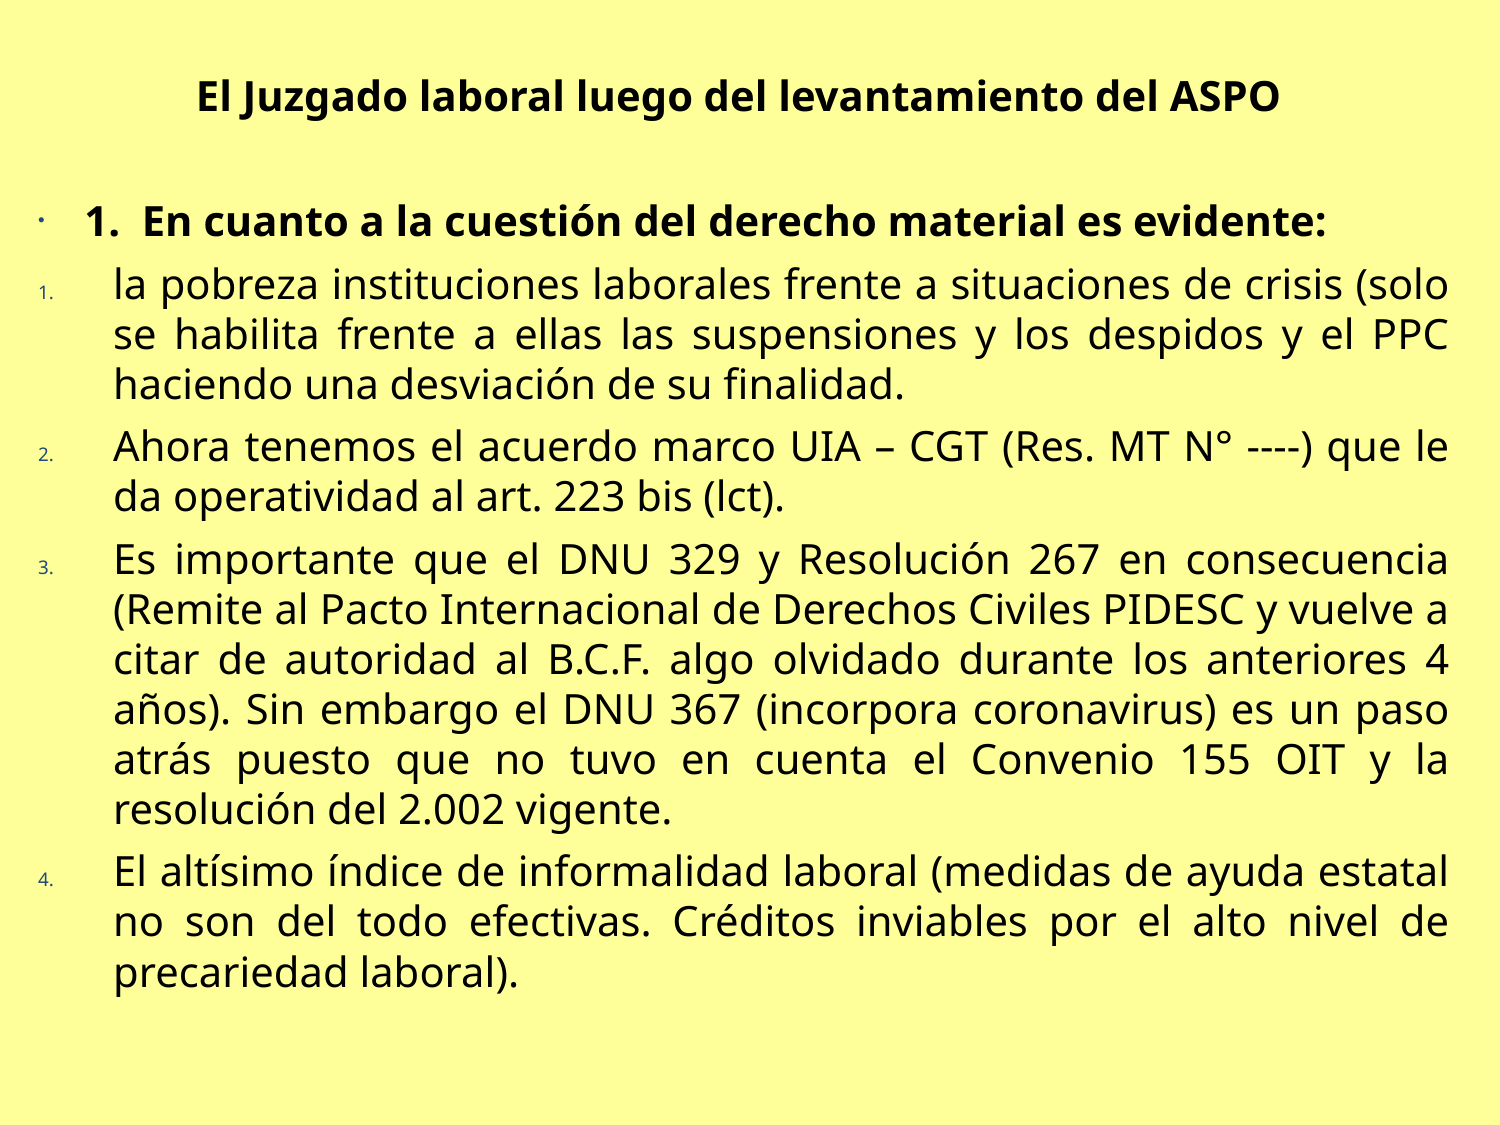

El Juzgado laboral luego del levantamiento del ASPO
 1. En cuanto a la cuestión del derecho material es evidente:
la pobreza instituciones laborales frente a situaciones de crisis (solo se habilita frente a ellas las suspensiones y los despidos y el PPC haciendo una desviación de su finalidad.
Ahora tenemos el acuerdo marco UIA – CGT (Res. MT N° ----) que le da operatividad al art. 223 bis (lct).
Es importante que el DNU 329 y Resolución 267 en consecuencia (Remite al Pacto Internacional de Derechos Civiles PIDESC y vuelve a citar de autoridad al B.C.F. algo olvidado durante los anteriores 4 años). Sin embargo el DNU 367 (incorpora coronavirus) es un paso atrás puesto que no tuvo en cuenta el Convenio 155 OIT y la resolución del 2.002 vigente.
El altísimo índice de informalidad laboral (medidas de ayuda estatal no son del todo efectivas. Créditos inviables por el alto nivel de precariedad laboral).